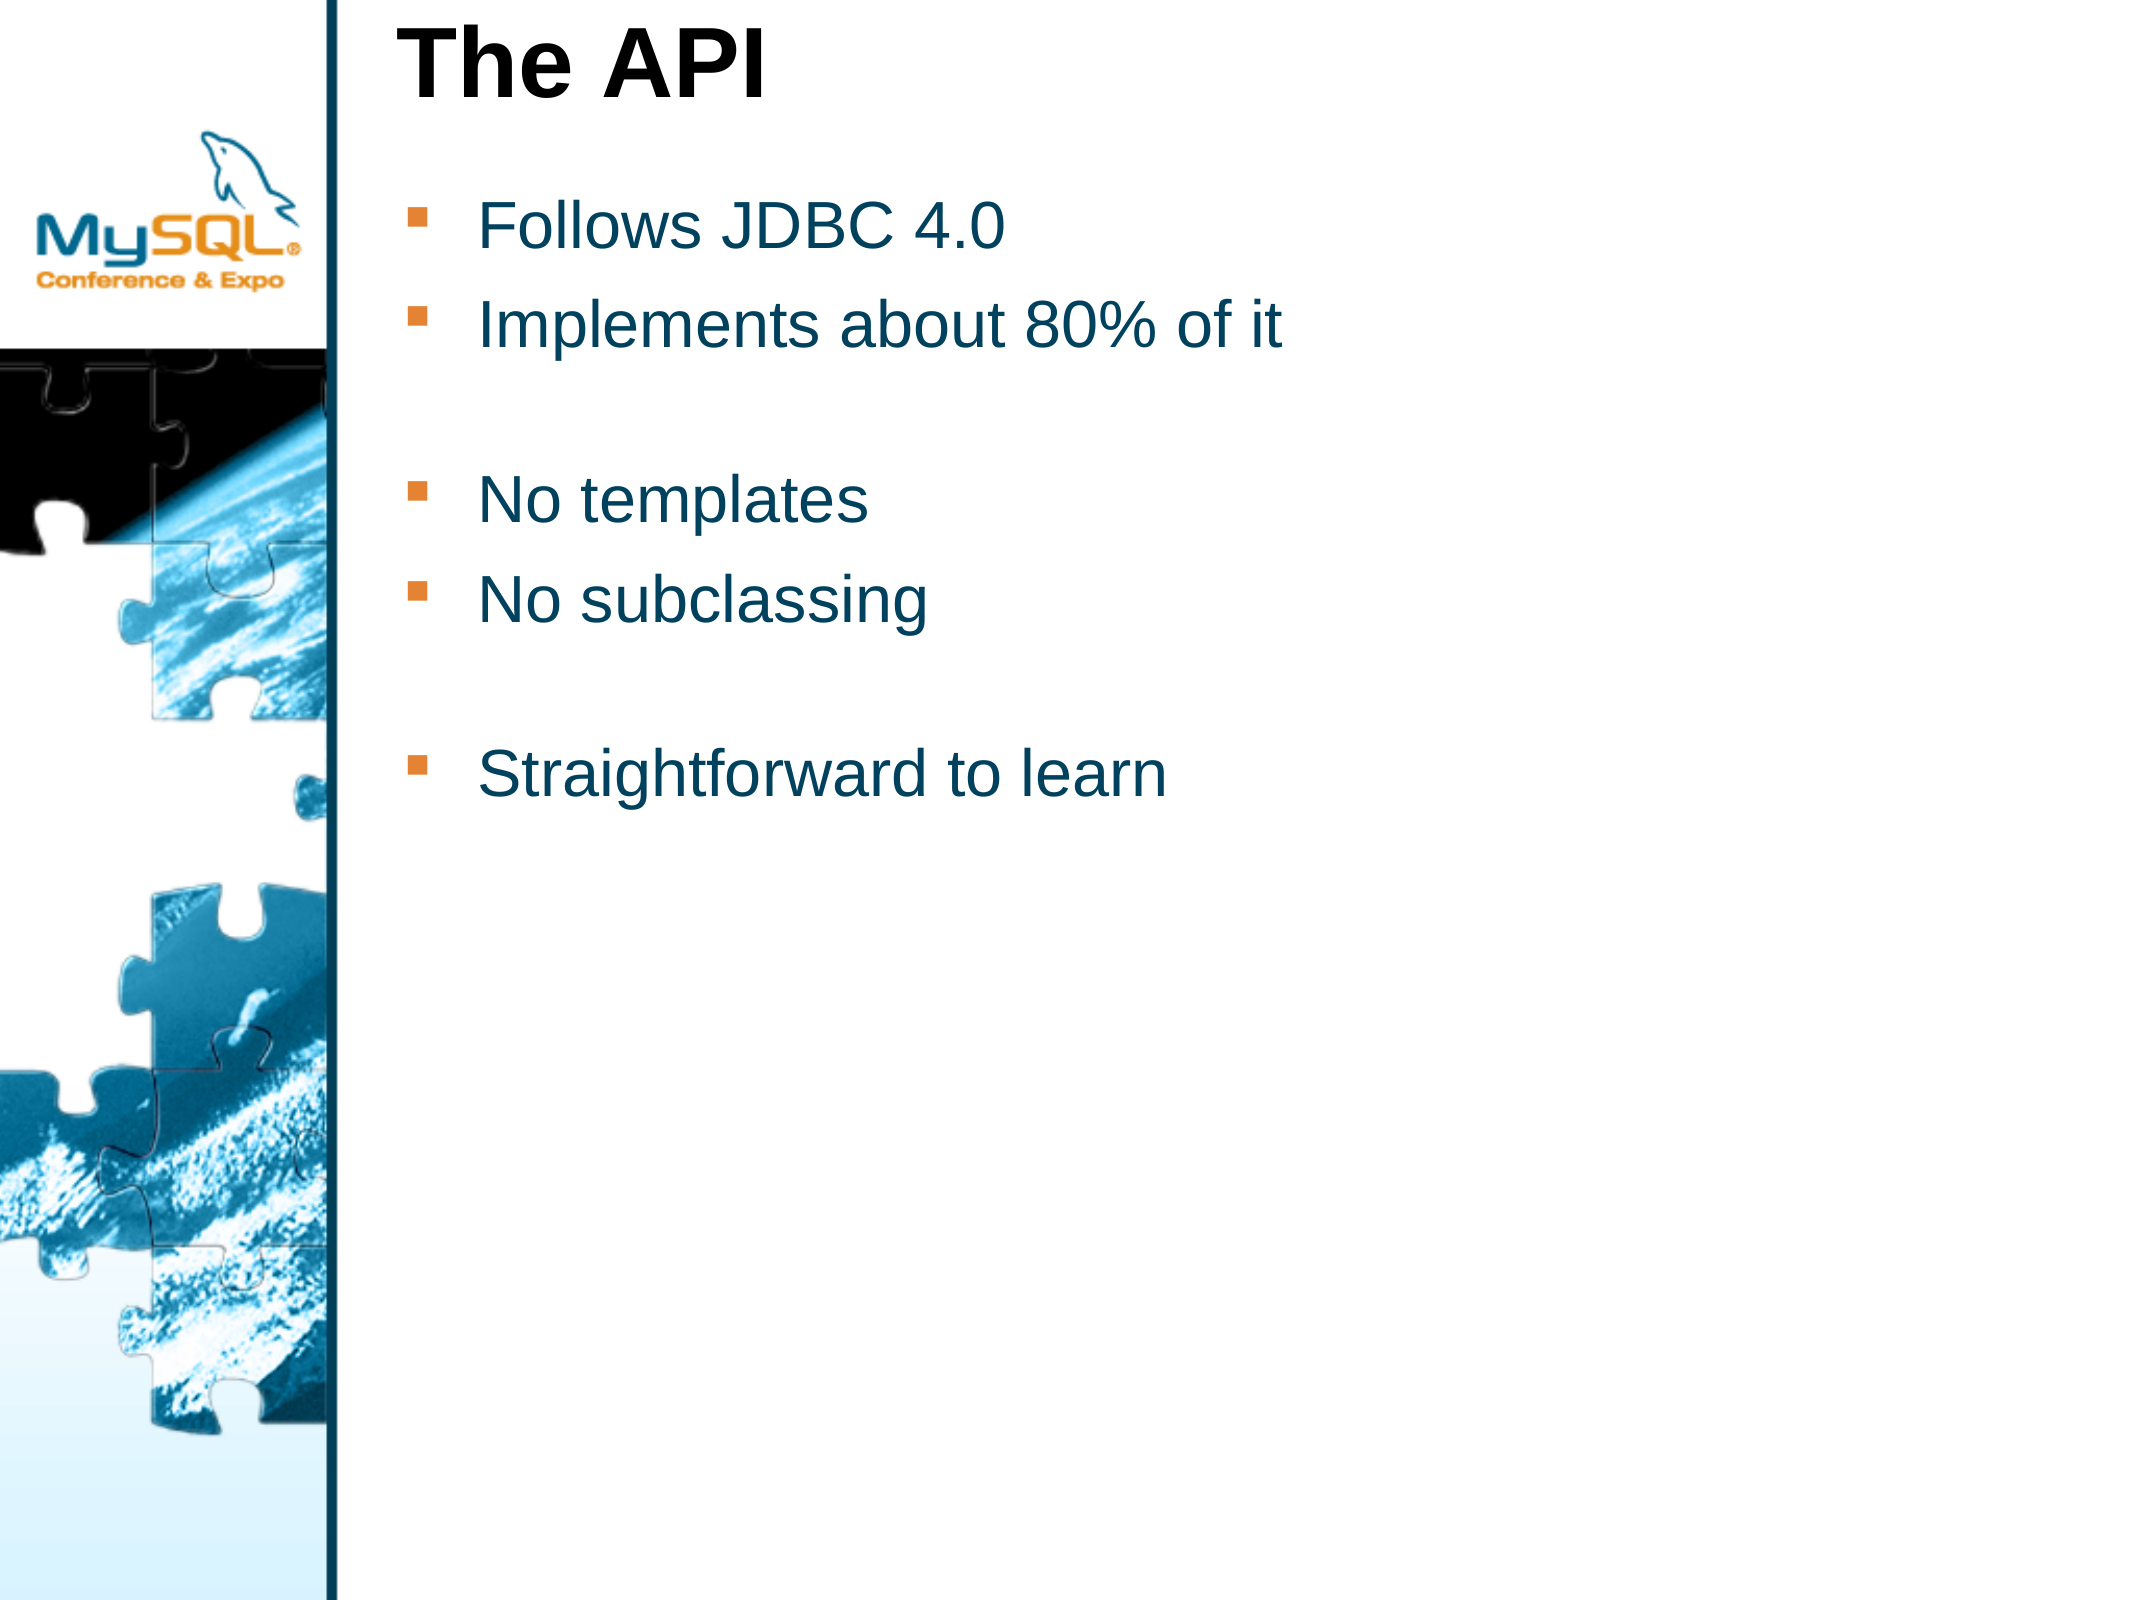

The API
# Follows JDBC 4.0
Implements about 80% of it
No templates
No subclassing
Straightforward to learn